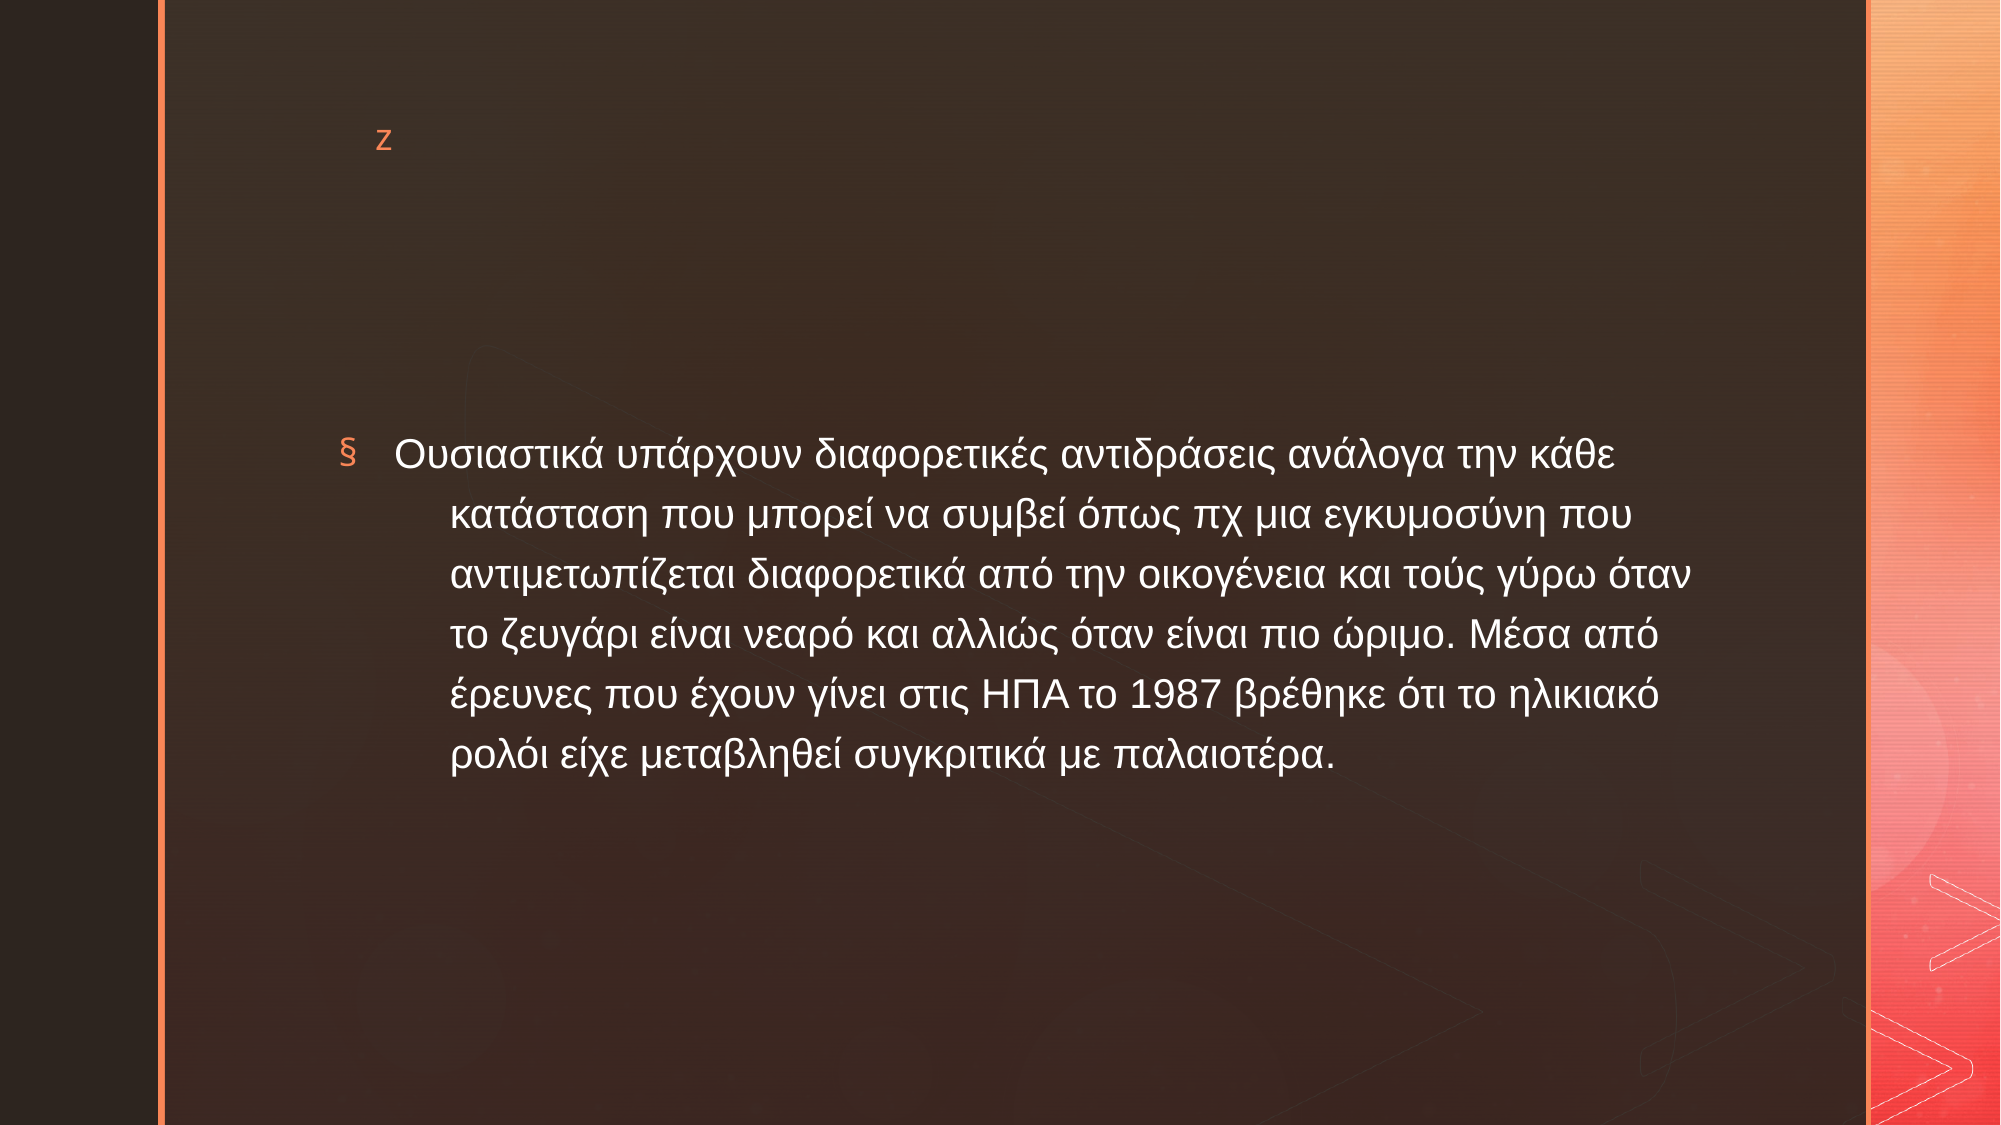

#
Ουσιαστικά υπάρχουν διαφορετικές αντιδράσεις ανάλογα την κάθε κατάσταση που μπορεί να συμβεί όπως πχ μια εγκυμοσύνη που αντιμετωπίζεται διαφορετικά από την οικογένεια και τούς γύρω όταν το ζευγάρι είναι νεαρό και αλλιώς όταν είναι πιο ώριμο. Μέσα από έρευνες που έχουν γίνει στις ΗΠΑ το 1987 βρέθηκε ότι το ηλικιακό ρολόι είχε μεταβληθεί συγκριτικά με παλαιοτέρα.